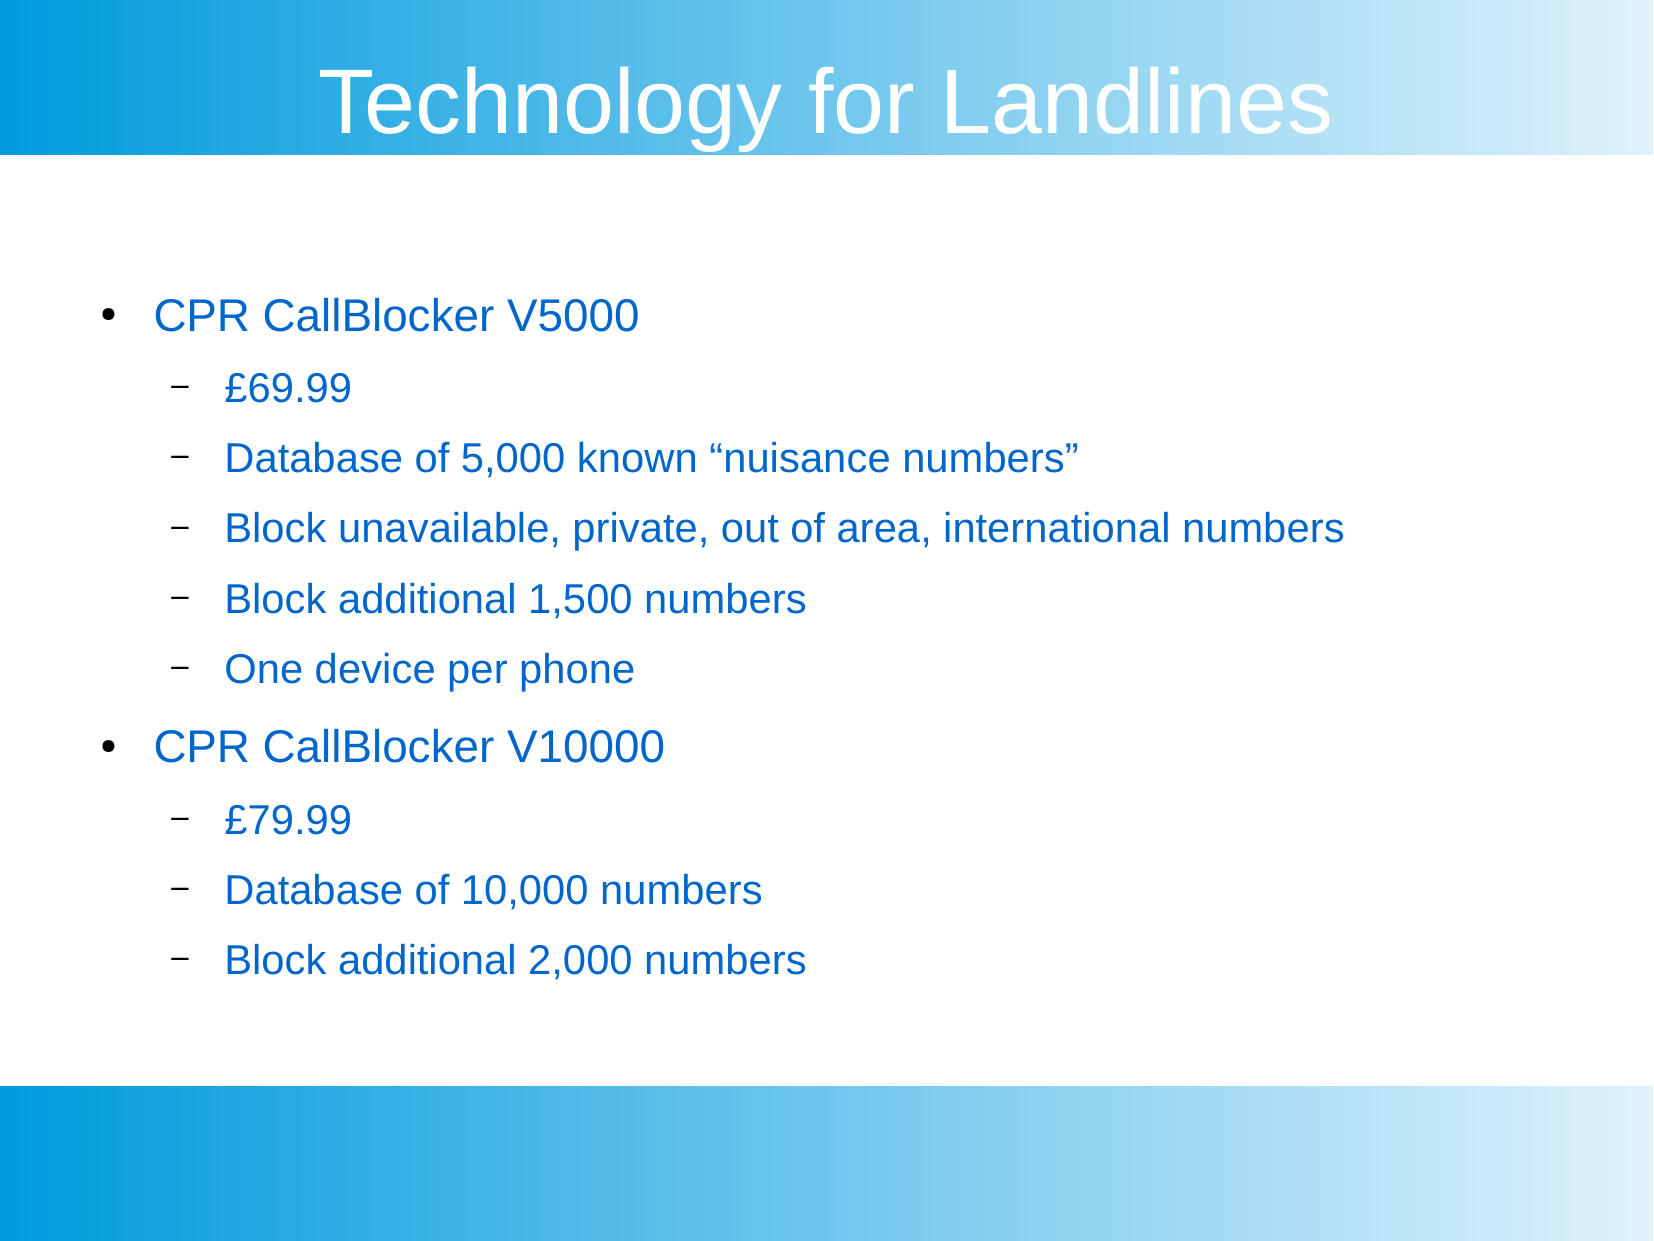

# Technology for Landlines
CPR CallBlocker V5000
£69.99
Database of 5,000 known “nuisance numbers”
Block unavailable, private, out of area, international numbers
Block additional 1,500 numbers
One device per phone
CPR CallBlocker V10000
£79.99
Database of 10,000 numbers
Block additional 2,000 numbers